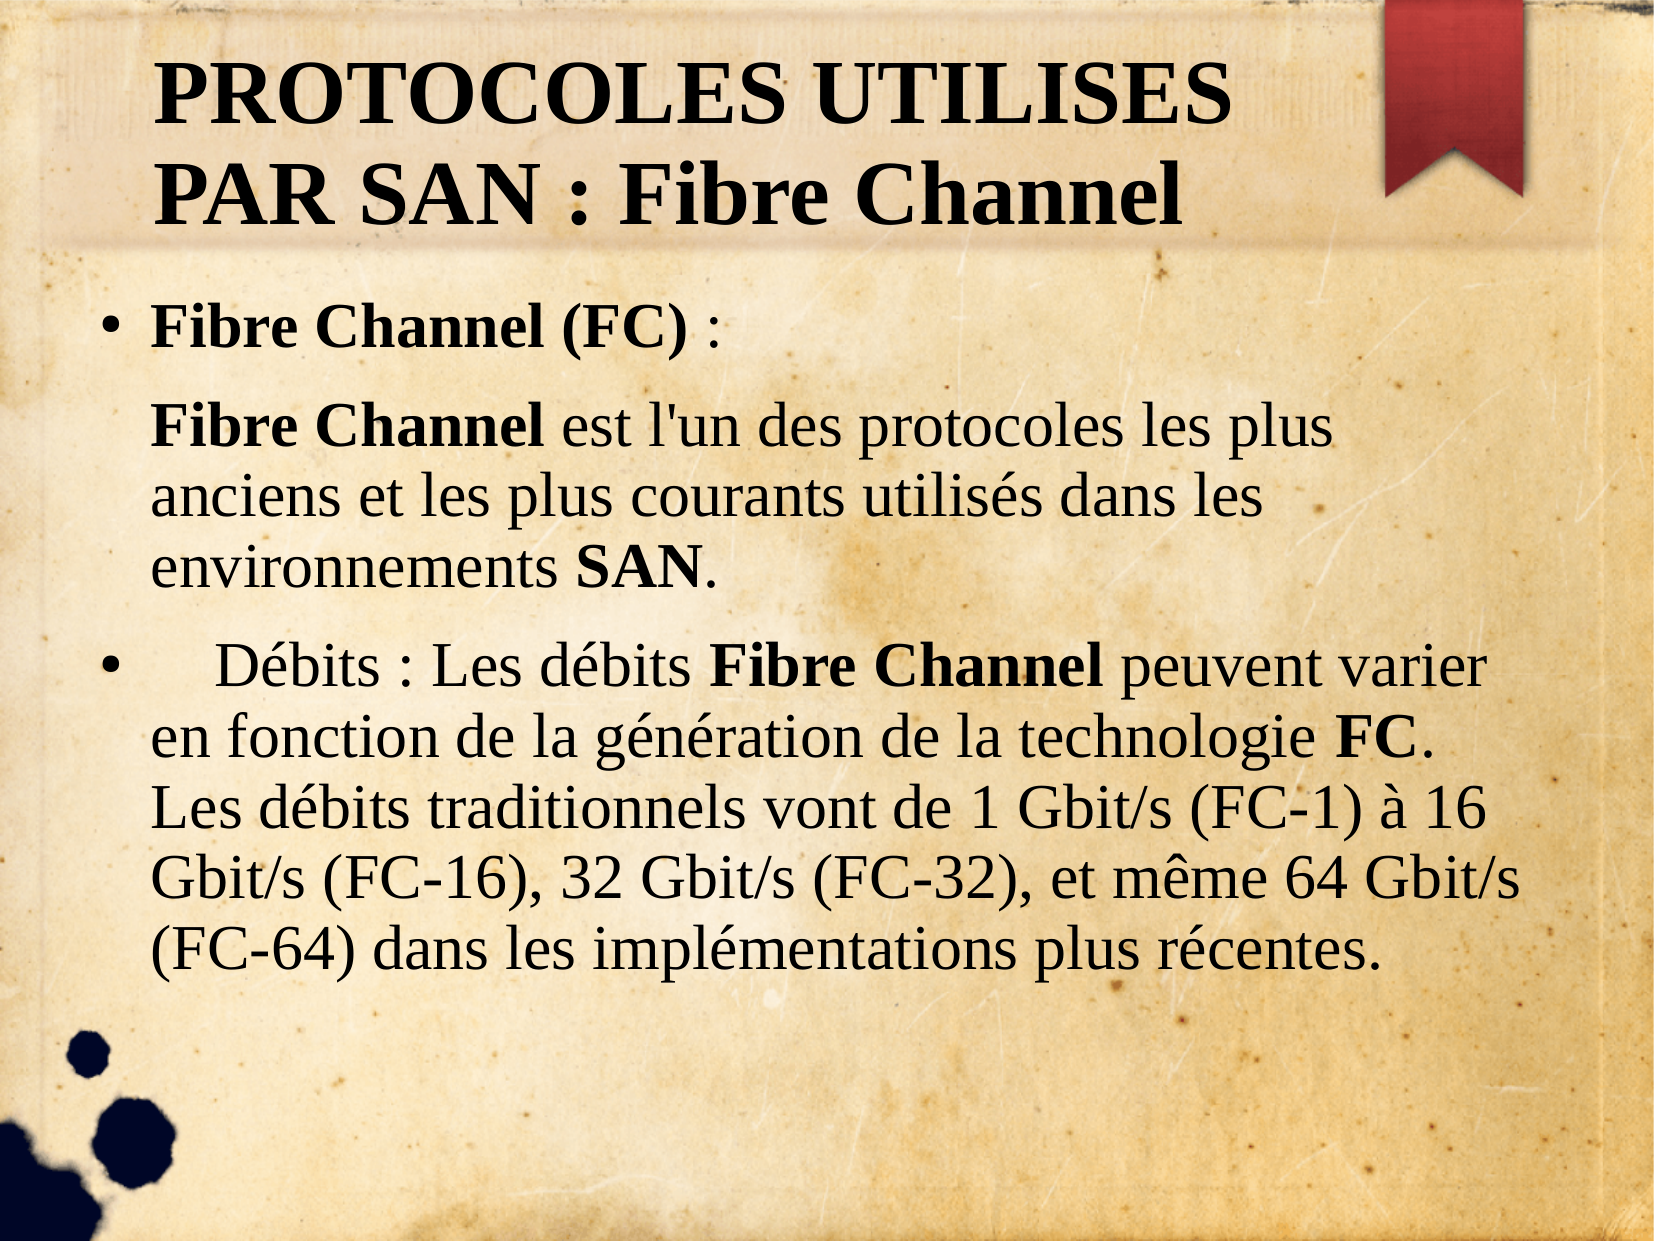

# PROTOCOLES UTILISES PAR SAN : Fibre Channel
Fibre Channel (FC) :
Fibre Channel est l'un des protocoles les plus anciens et les plus courants utilisés dans les environnements SAN.
 Débits : Les débits Fibre Channel peuvent varier en fonction de la génération de la technologie FC. Les débits traditionnels vont de 1 Gbit/s (FC-1) à 16 Gbit/s (FC-16), 32 Gbit/s (FC-32), et même 64 Gbit/s (FC-64) dans les implémentations plus récentes.